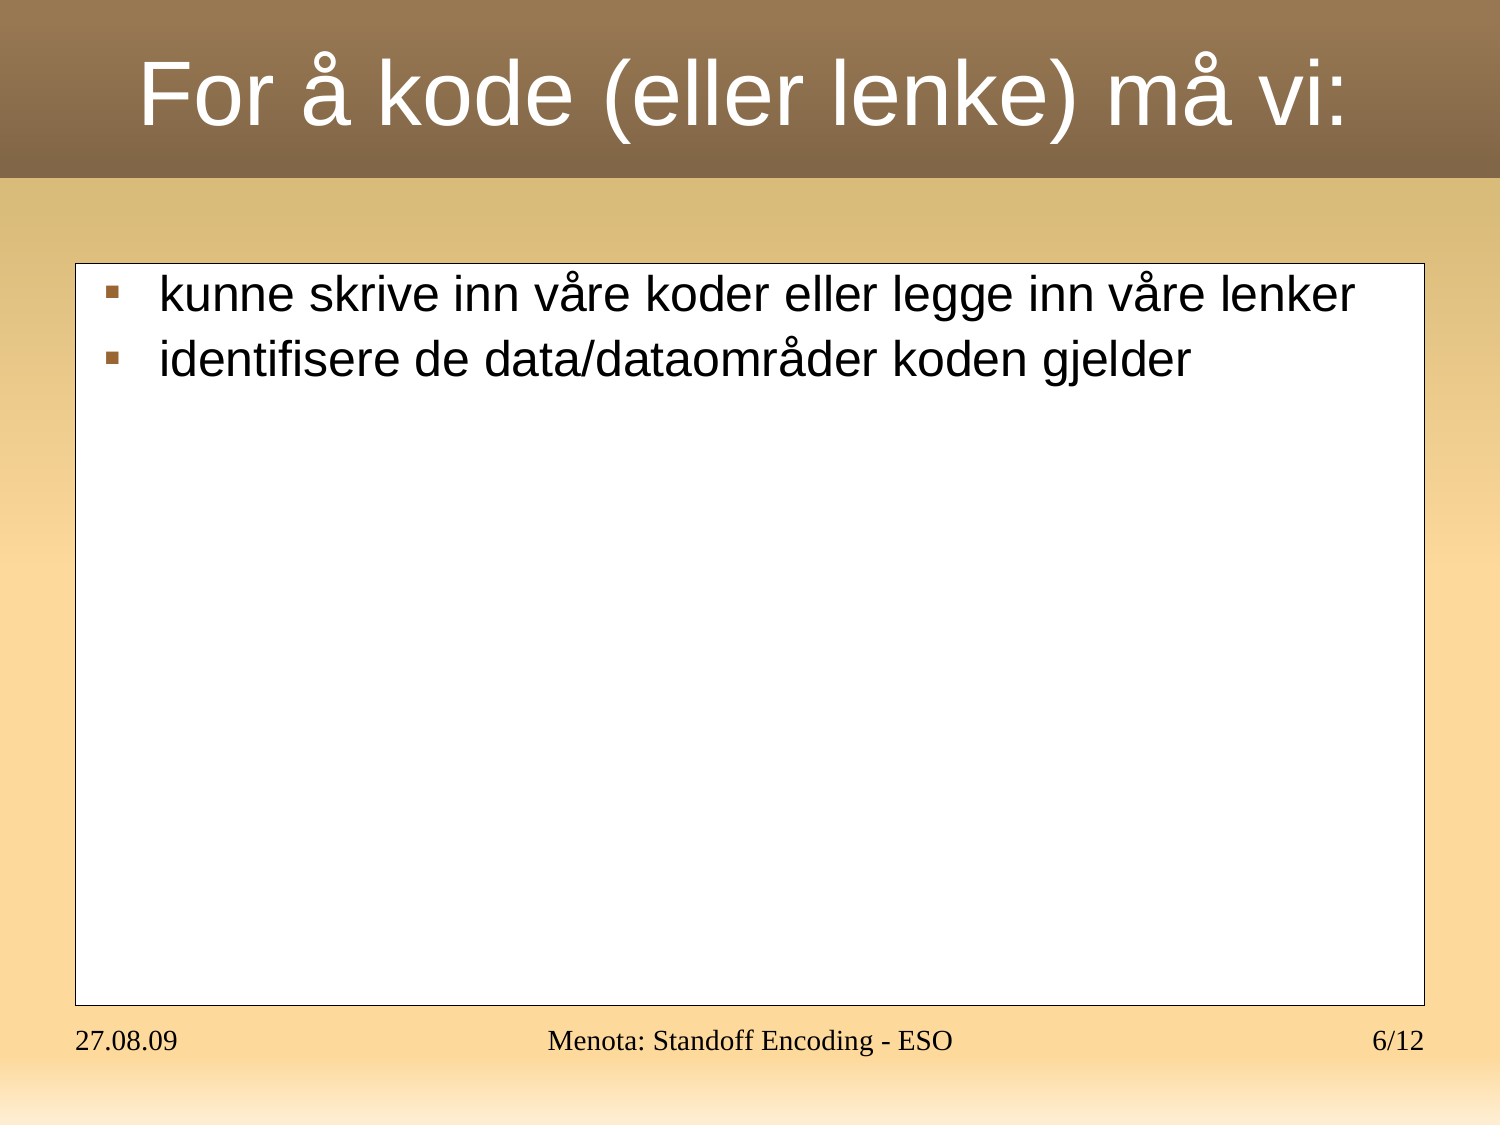

# For å kode (eller lenke) må vi:
kunne skrive inn våre koder eller legge inn våre lenker
identifisere de data/dataområder koden gjelder
27.08.09
Menota: Standoff Encoding - ESO
6